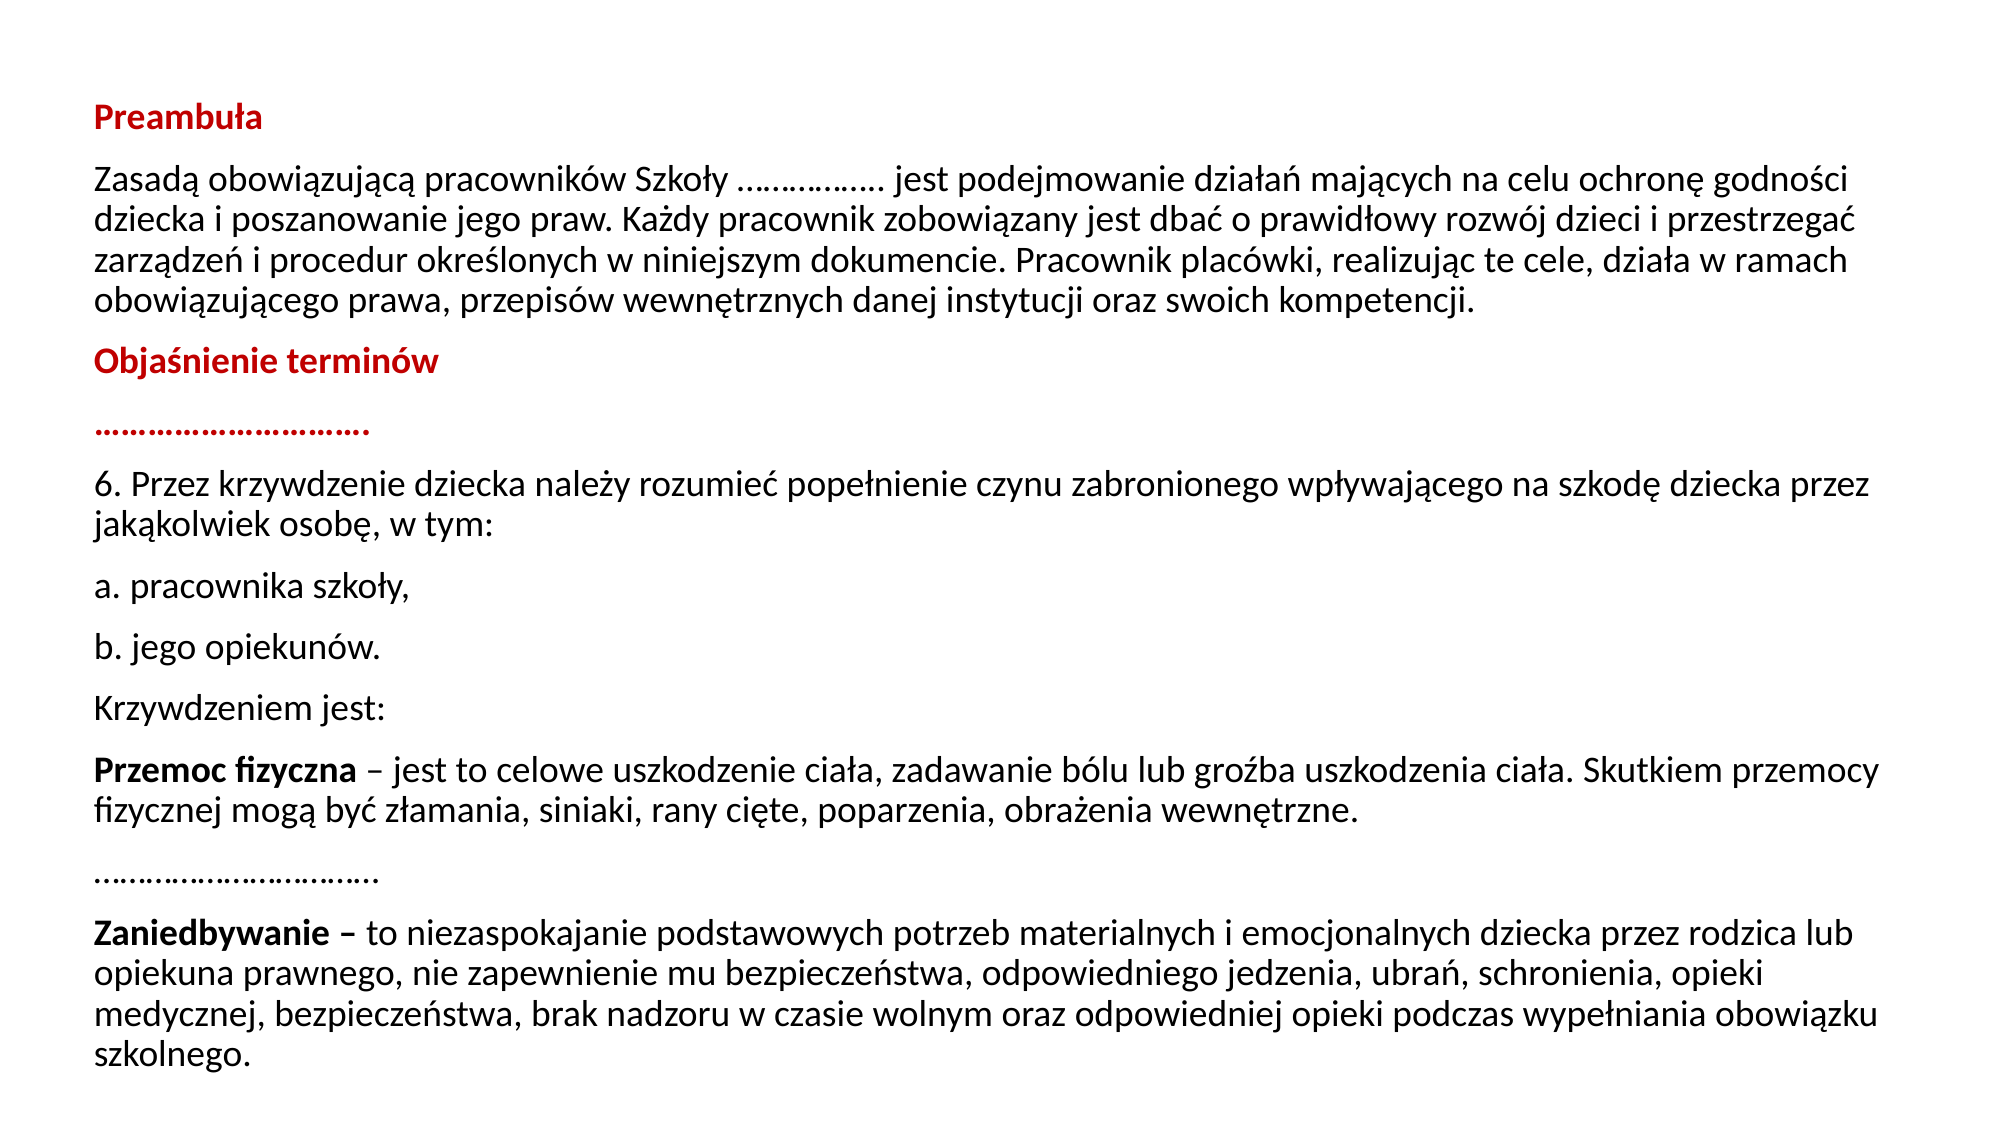

# Preambuła
Zasadą obowiązującą pracowników Szkoły …………….. jest podejmowanie działań mających na celu ochronę godności dziecka i poszanowanie jego praw. Każdy pracownik zobowiązany jest dbać o prawidłowy rozwój dzieci i przestrzegać zarządzeń i procedur określonych w niniejszym dokumencie. Pracownik placówki, realizując te cele, działa w ramach obowiązującego prawa, przepisów wewnętrznych danej instytucji oraz swoich kompetencji.
Objaśnienie terminów
………………………….
6. Przez krzywdzenie dziecka należy rozumieć popełnienie czynu zabronionego wpływającego na szkodę dziecka przez jakąkolwiek osobę, w tym:
a. pracownika szkoły,
b. jego opiekunów.
Krzywdzeniem jest:
Przemoc fizyczna – jest to celowe uszkodzenie ciała, zadawanie bólu lub groźba uszkodzenia ciała. Skutkiem przemocy fizycznej mogą być złamania, siniaki, rany cięte, poparzenia, obrażenia wewnętrzne.
……………………………
Zaniedbywanie – to niezaspokajanie podstawowych potrzeb materialnych i emocjonalnych dziecka przez rodzica lub opiekuna prawnego, nie zapewnienie mu bezpieczeństwa, odpowiedniego jedzenia, ubrań, schronienia, opieki medycznej, bezpieczeństwa, brak nadzoru w czasie wolnym oraz odpowiedniej opieki podczas wypełniania obowiązku szkolnego.